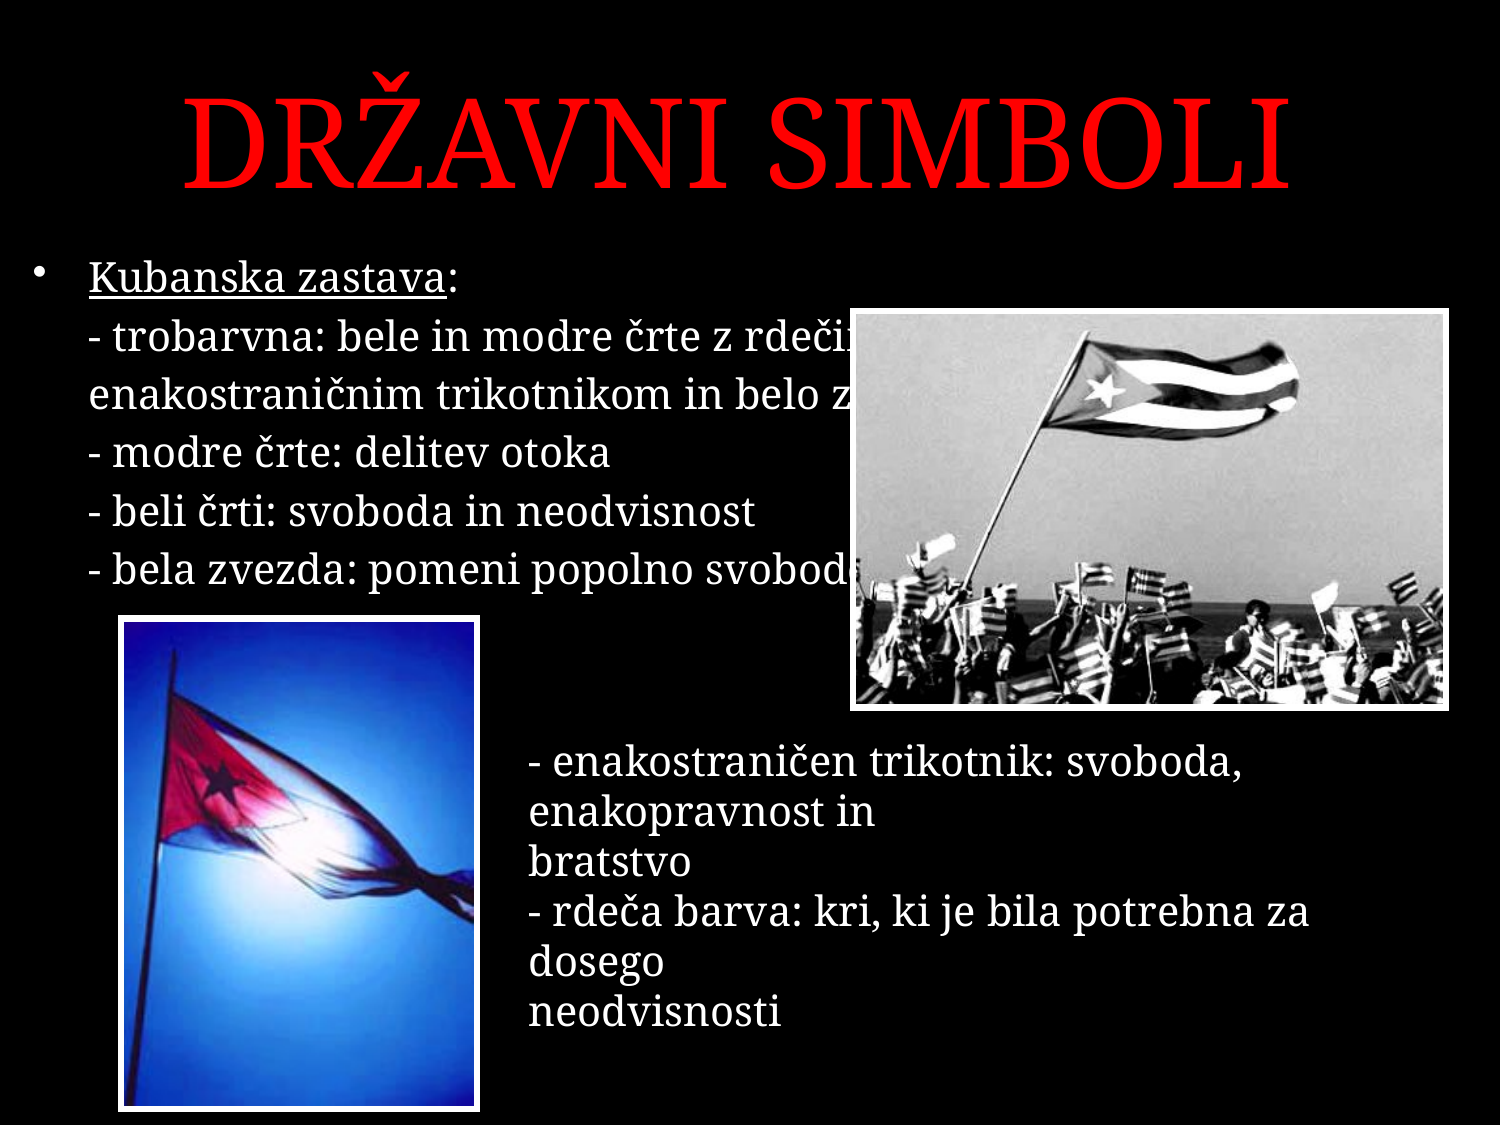

# DRŽAVNI SIMBOLI
Kubanska zastava:
	- trobarvna: bele in modre črte z rdečim
	enakostraničnim trikotnikom in belo zvezdo
	- modre črte: delitev otoka
	- beli črti: svoboda in neodvisnost
	- bela zvezda: pomeni popolno svobodo ljudi
- enakostraničen trikotnik: svoboda, enakopravnost in
bratstvo
- rdeča barva: kri, ki je bila potrebna za dosego
neodvisnosti